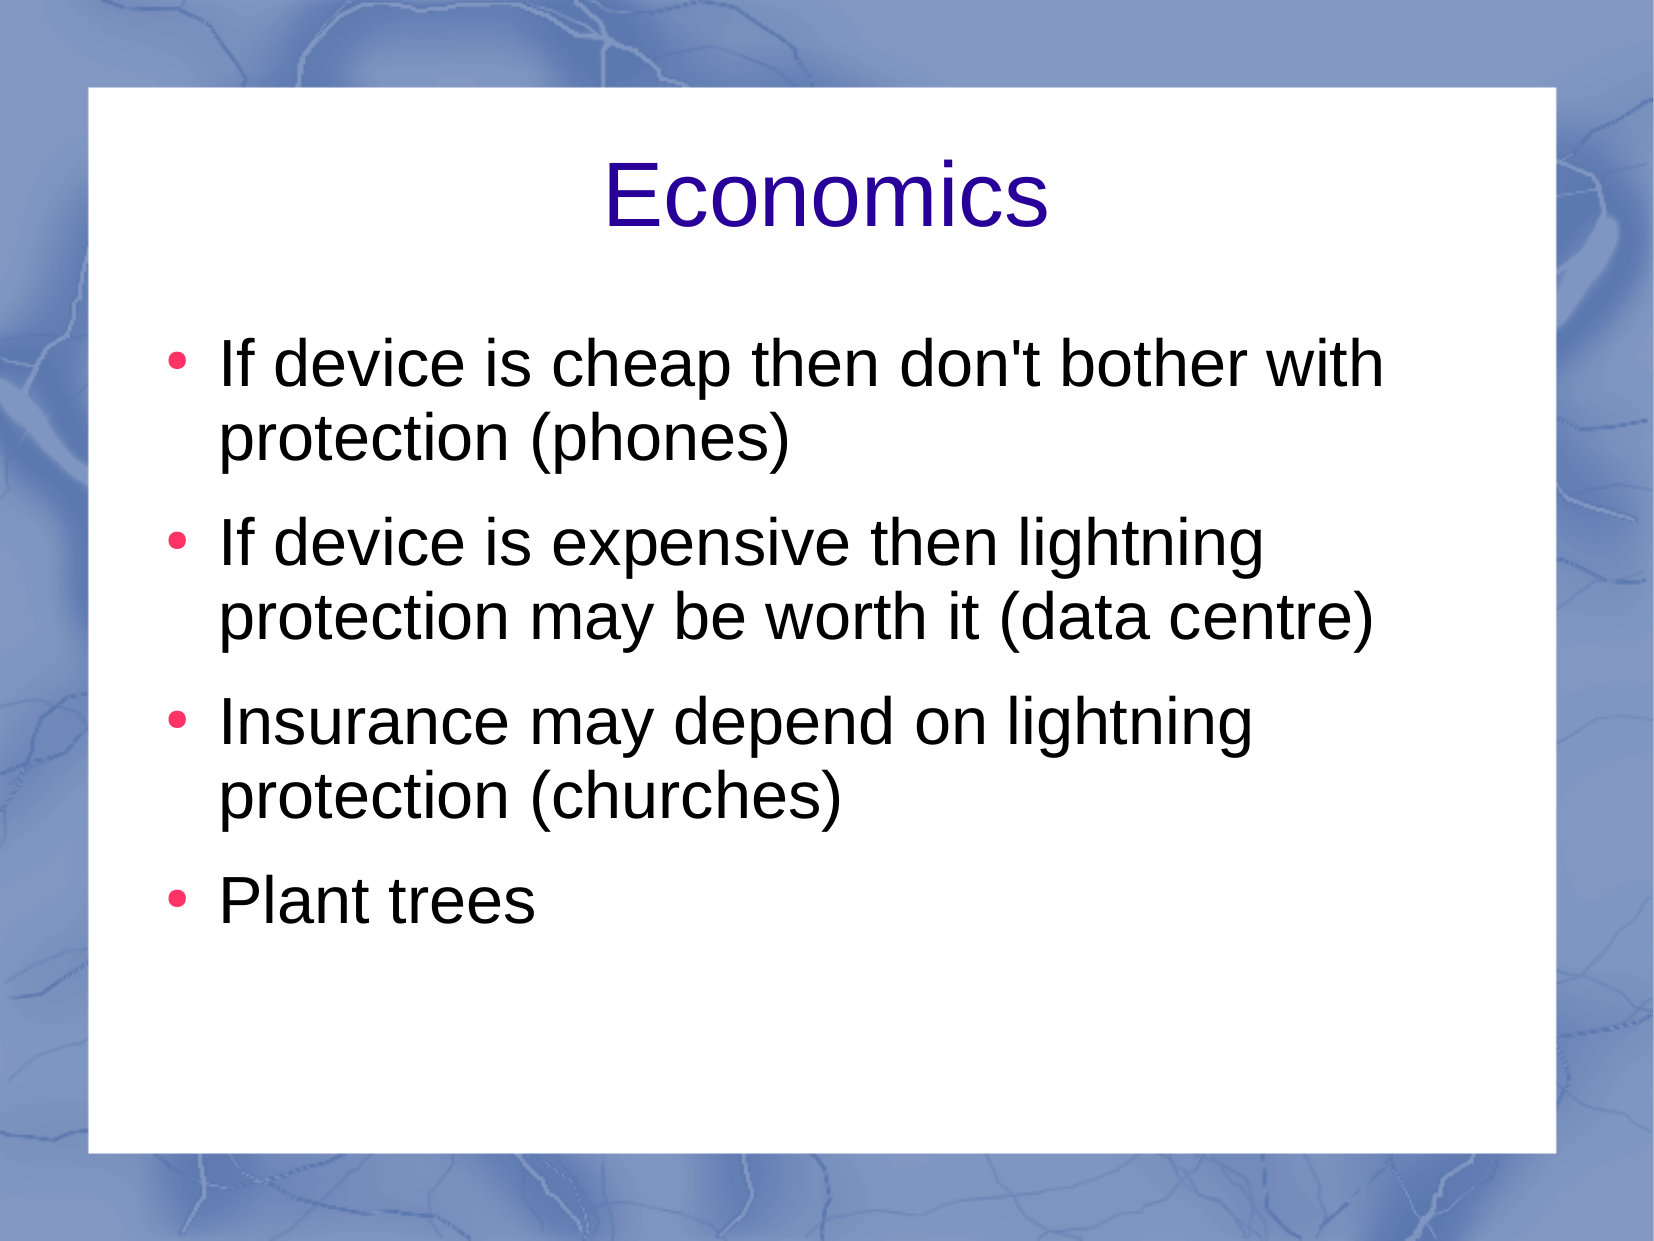

# Economics
If device is cheap then don't bother with protection (phones)
If device is expensive then lightning protection may be worth it (data centre)
Insurance may depend on lightning protection (churches)
Plant trees